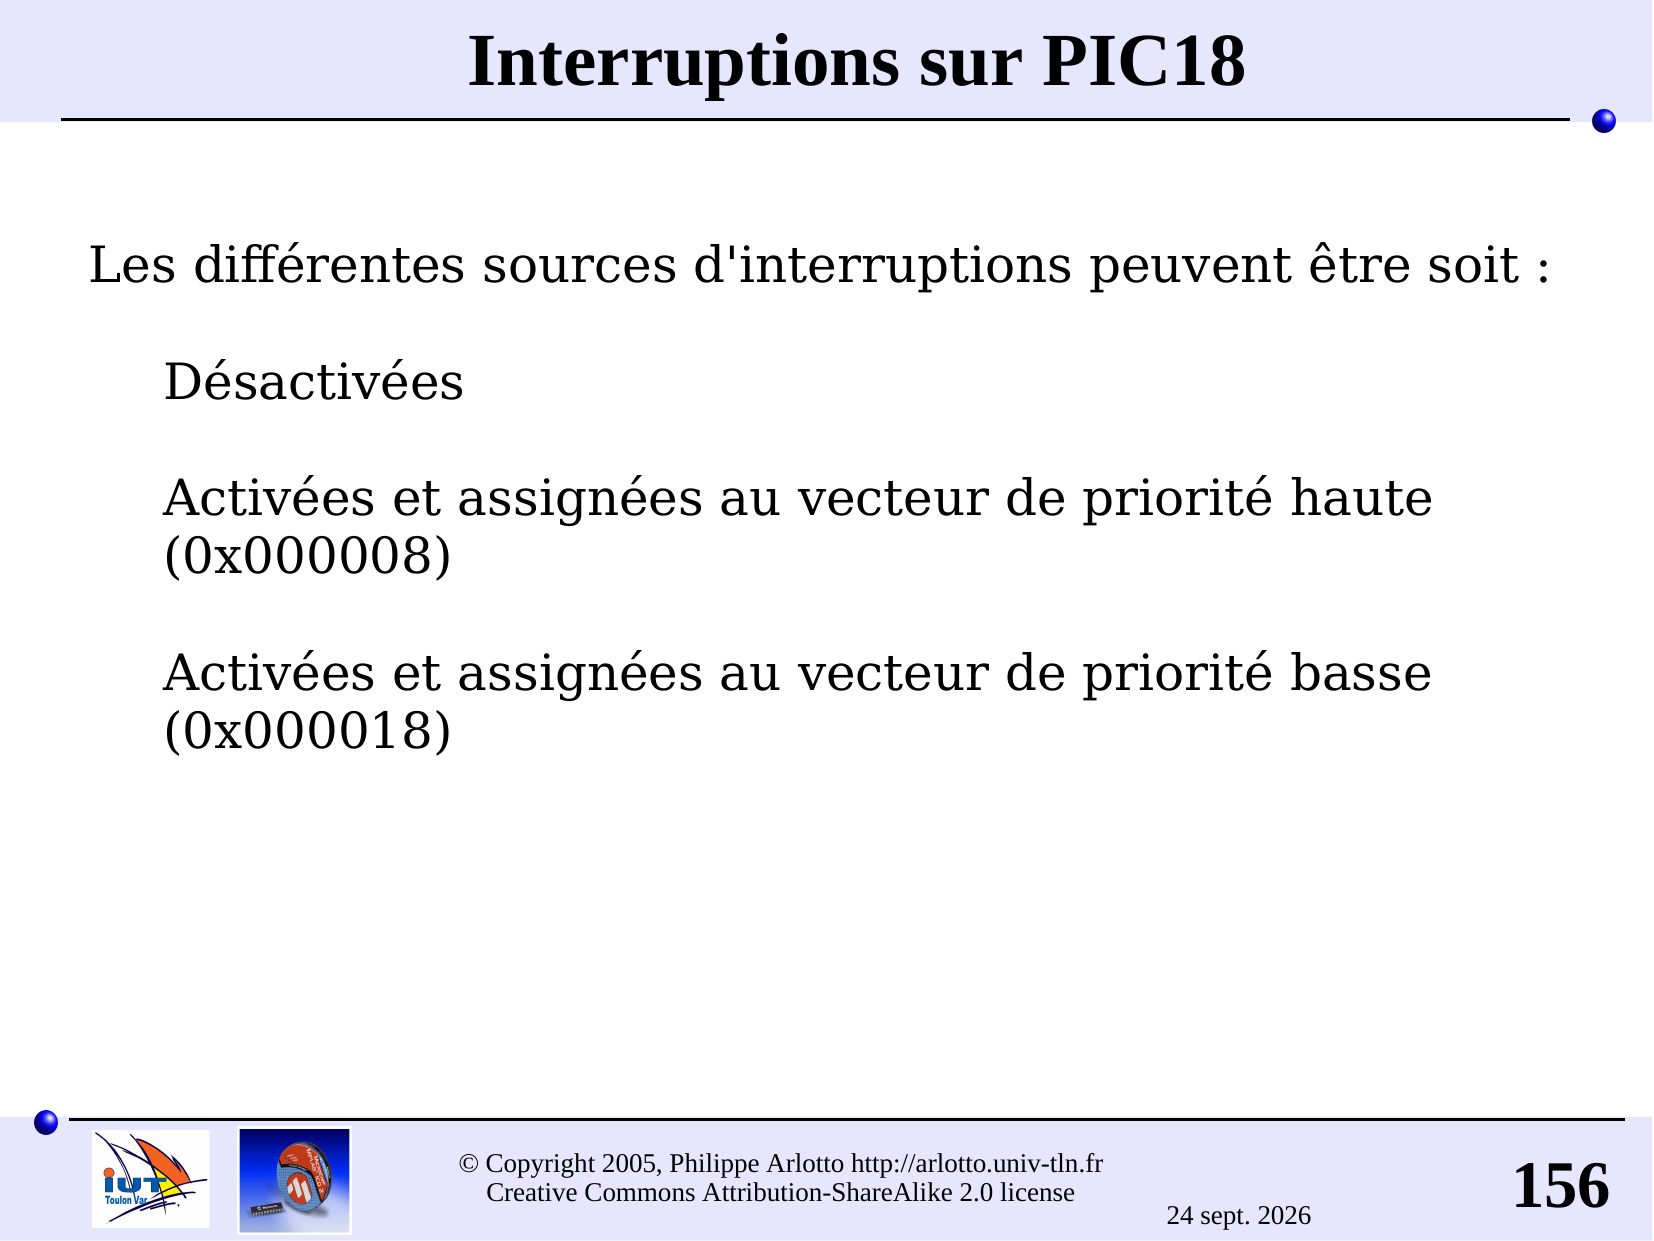

# Interruptions sur PIC18
Les différentes sources d'interruptions peuvent être soit :
	Désactivées
	Activées et assignées au vecteur de priorité haute 			(0x000008)
	Activées et assignées au vecteur de priorité basse
	(0x000018)